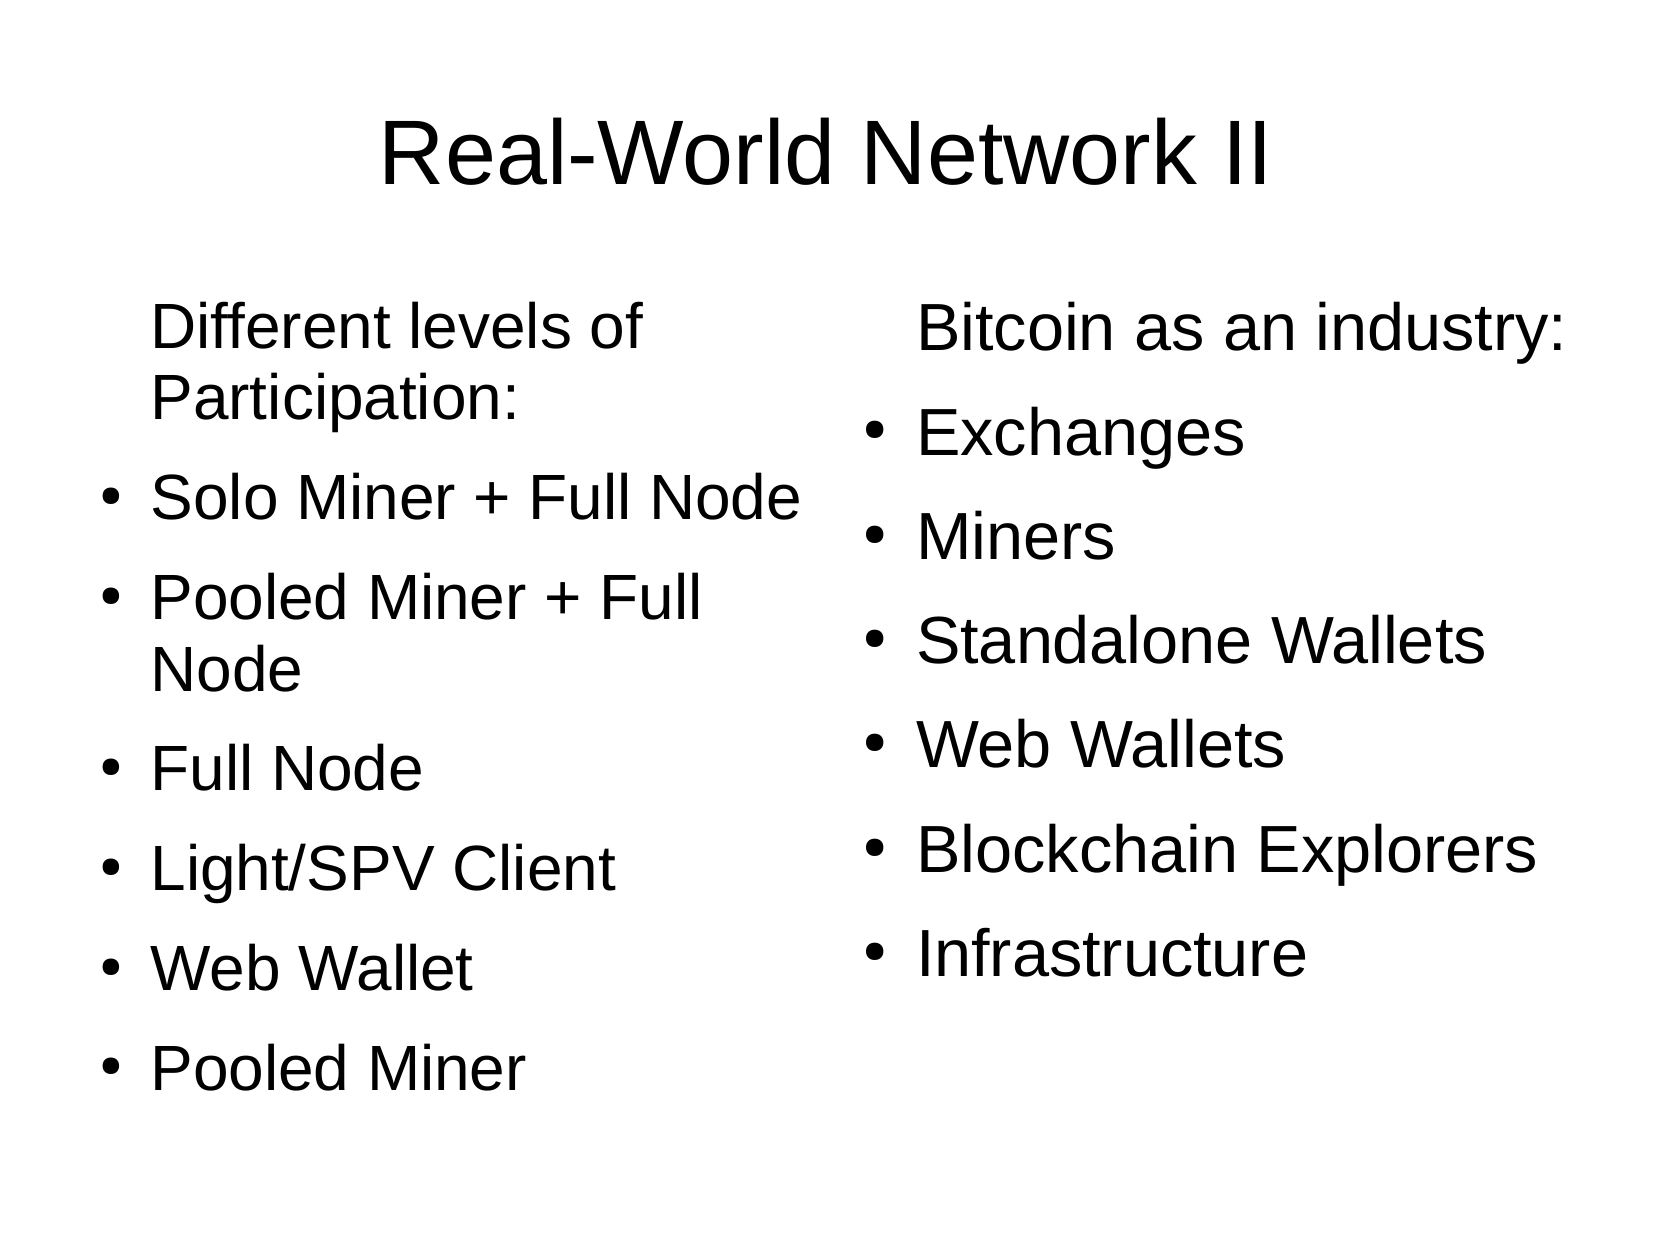

# Real-World Network II
Different levels of Participation:
Solo Miner + Full Node
Pooled Miner + Full Node
Full Node
Light/SPV Client
Web Wallet
Pooled Miner
Bitcoin as an industry:
Exchanges
Miners
Standalone Wallets
Web Wallets
Blockchain Explorers
Infrastructure